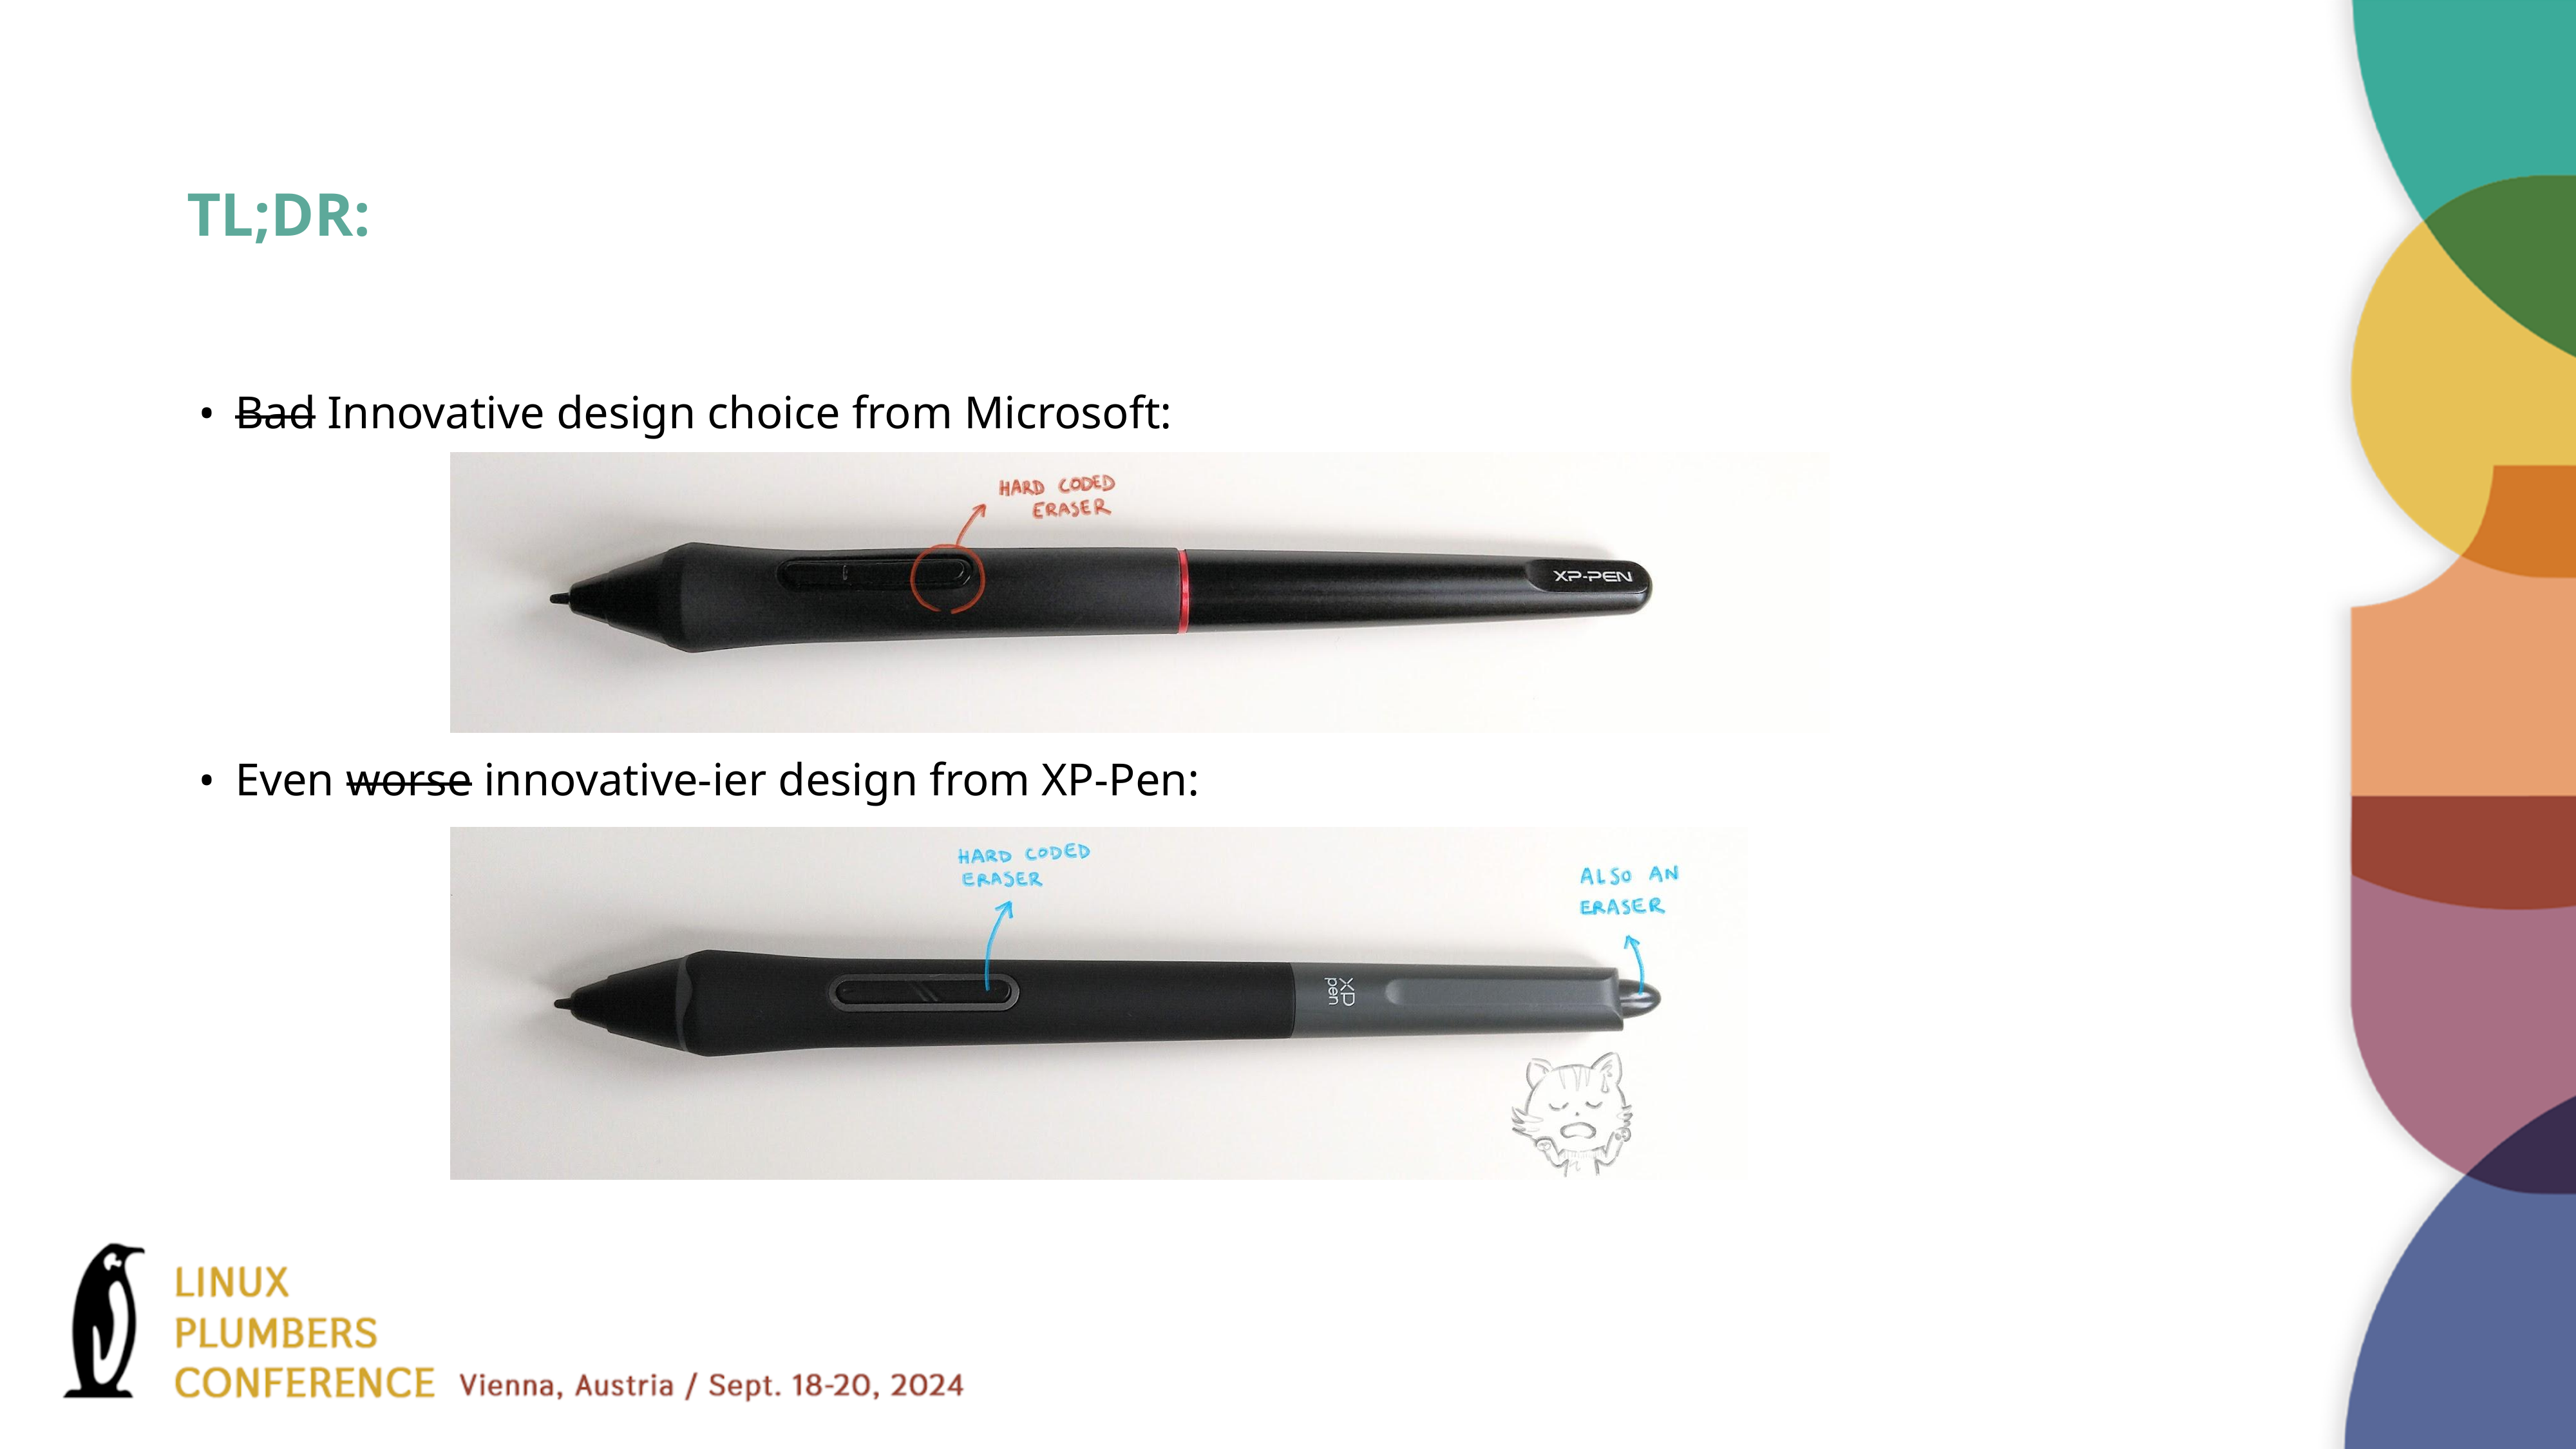

# TL;DR:
Bad Innovative design choice from Microsoft:
Even worse innovative-ier design from XP-Pen: